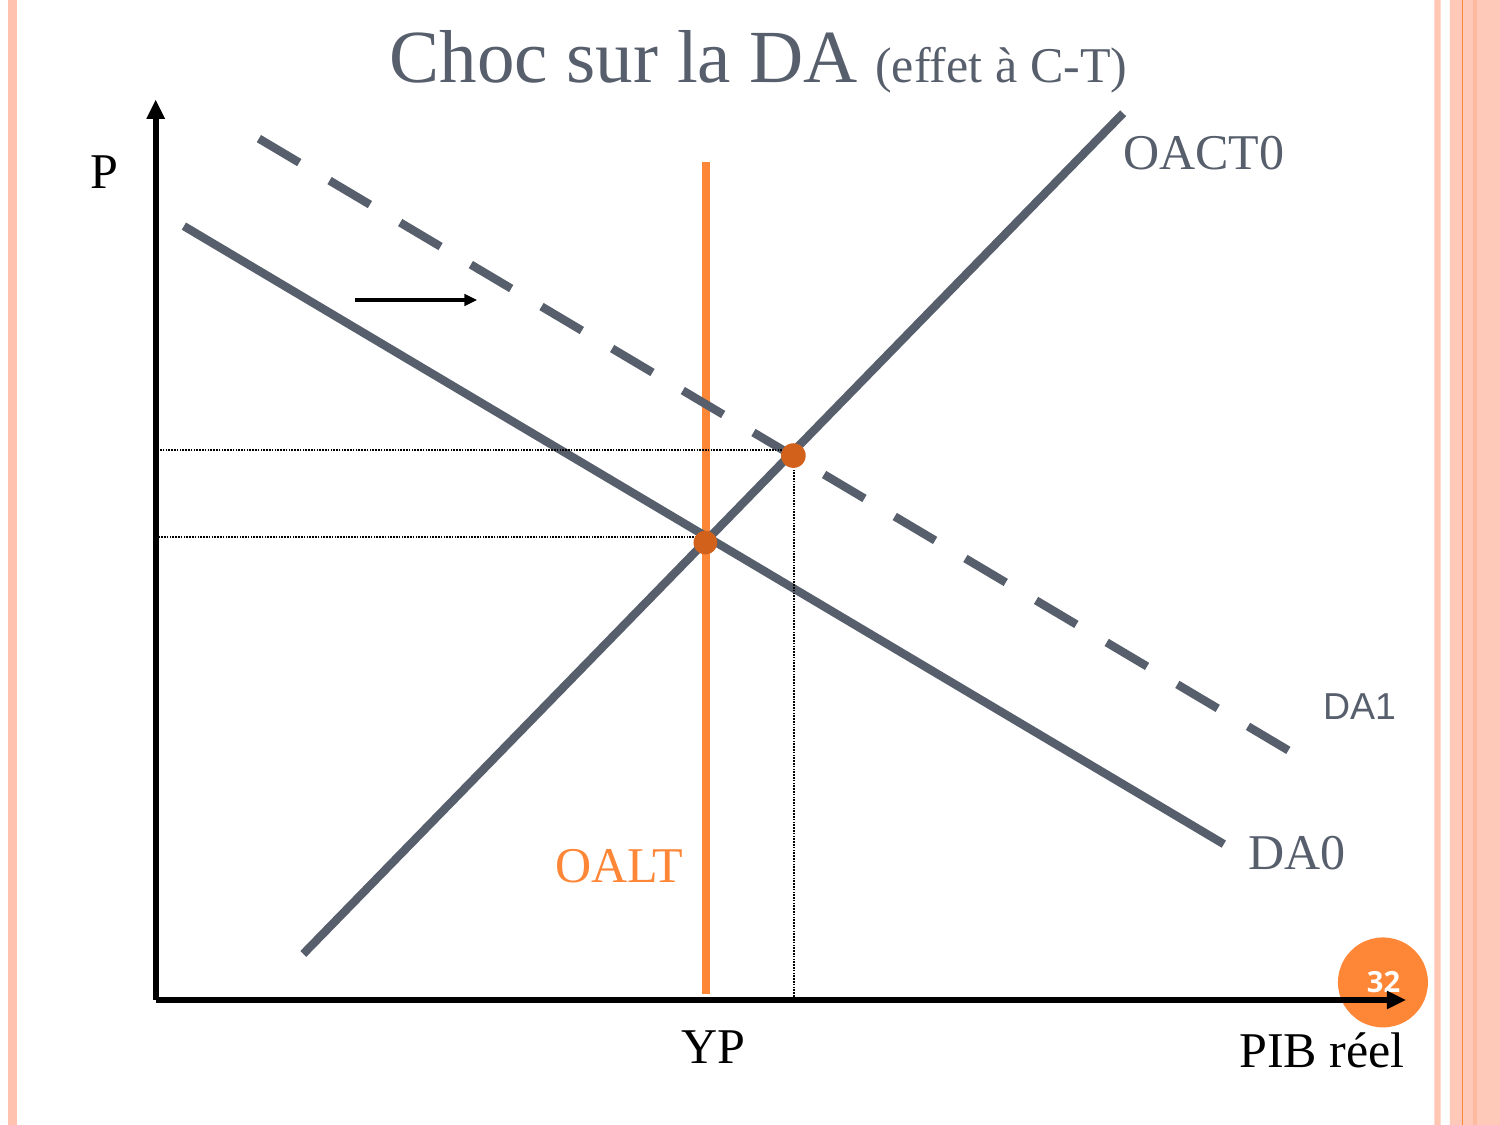

Choc sur la DA (effet à C-T)
OACT0
P
DA1
DA0
OALT
YP
PIB réel